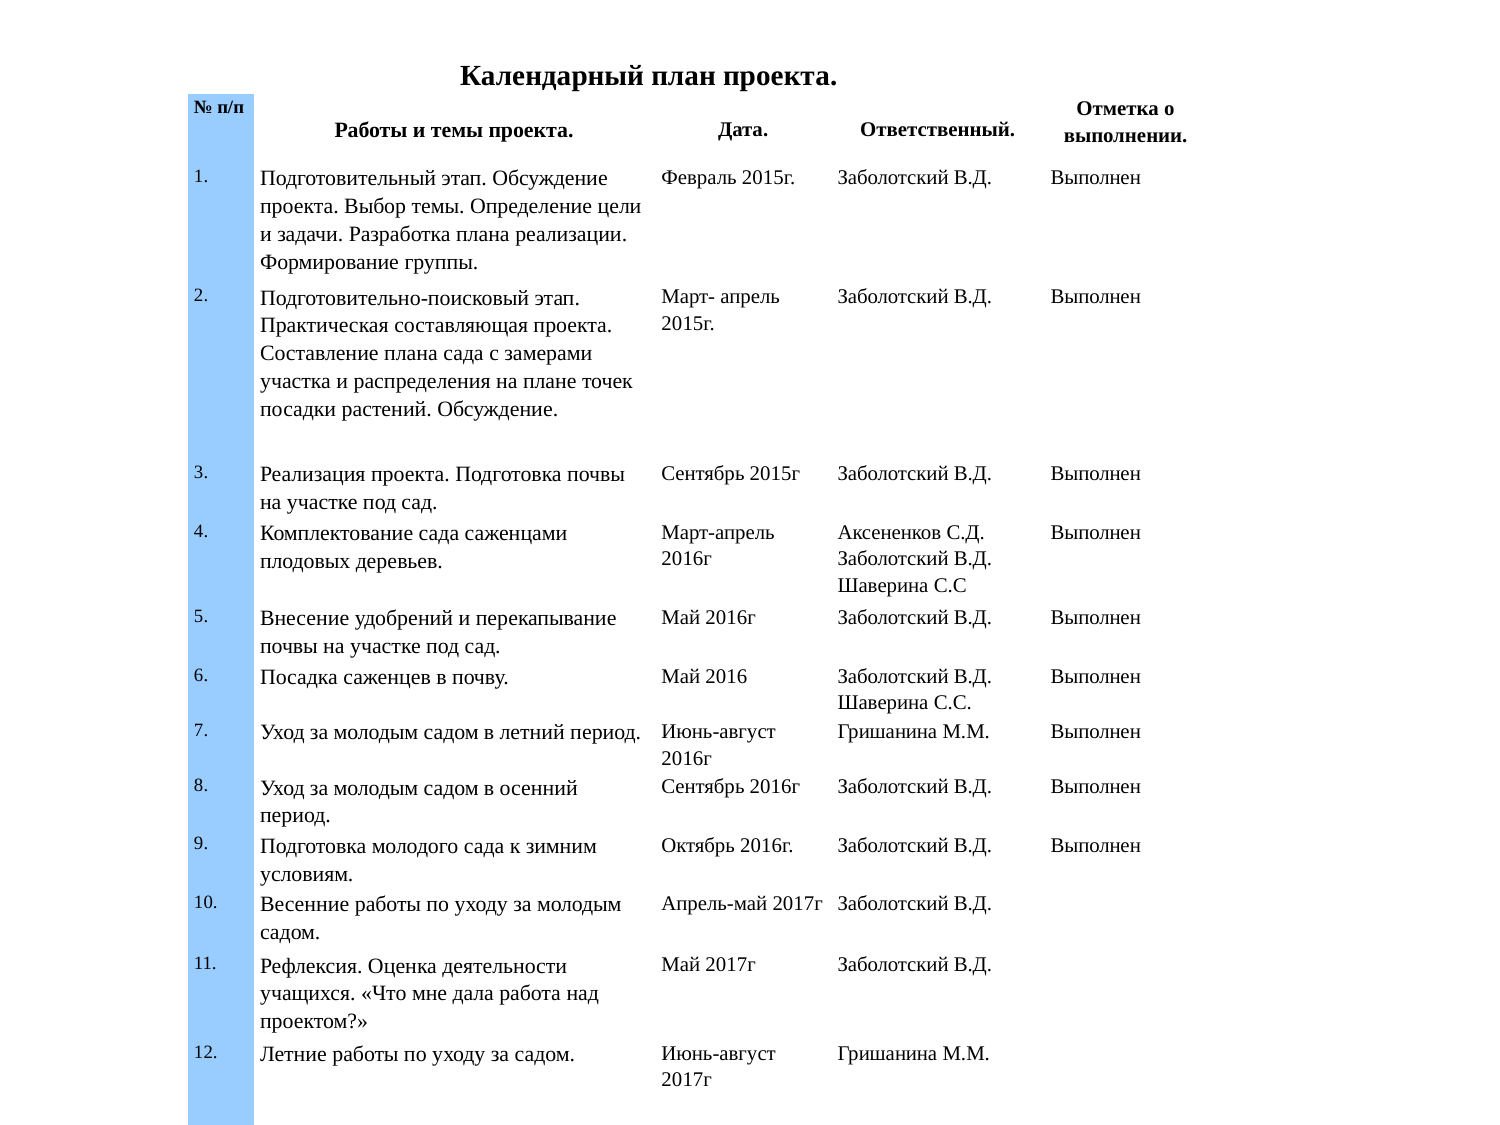

Календарный план проекта.
| № п/п | Работы и темы проекта. | Дата. | Ответственный. | Отметка о выполнении. |
| --- | --- | --- | --- | --- |
| 1. | Подготовительный этап. Обсуждение проекта. Выбор темы. Определение цели и задачи. Разработка плана реализации. Формирование группы. | Февраль 2015г. | Заболотский В.Д. | Выполнен |
| 2. | Подготовительно-поисковый этап. Практическая составляющая проекта. Составление плана сада с замерами участка и распределения на плане точек посадки растений. Обсуждение. | Март- апрель 2015г. | Заболотский В.Д. | Выполнен |
| 3. | Реализация проекта. Подготовка почвы на участке под сад. | Сентябрь 2015г | Заболотский В.Д. | Выполнен |
| 4. | Комплектование сада саженцами плодовых деревьев. | Март-апрель 2016г | Аксененков С.Д. Заболотский В.Д. Шаверина С.С | Выполнен |
| 5. | Внесение удобрений и перекапывание почвы на участке под сад. | Май 2016г | Заболотский В.Д. | Выполнен |
| 6. | Посадка саженцев в почву. | Май 2016 | Заболотский В.Д. Шаверина С.С. | Выполнен |
| 7. | Уход за молодым садом в летний период. | Июнь-август 2016г | Гришанина М.М. | Выполнен |
| 8. | Уход за молодым садом в осенний период. | Сентябрь 2016г | Заболотский В.Д. | Выполнен |
| 9. | Подготовка молодого сада к зимним условиям. | Октябрь 2016г. | Заболотский В.Д. | Выполнен |
| 10. | Весенние работы по уходу за молодым садом. | Апрель-май 2017г | Заболотский В.Д. | |
| 11. | Рефлексия. Оценка деятельности учащихся. «Что мне дала работа над проектом?» | Май 2017г | Заболотский В.Д. | |
| 12. | Летние работы по уходу за садом. | Июнь-август 2017г | Гришанина М.М. | |
| | | | | |